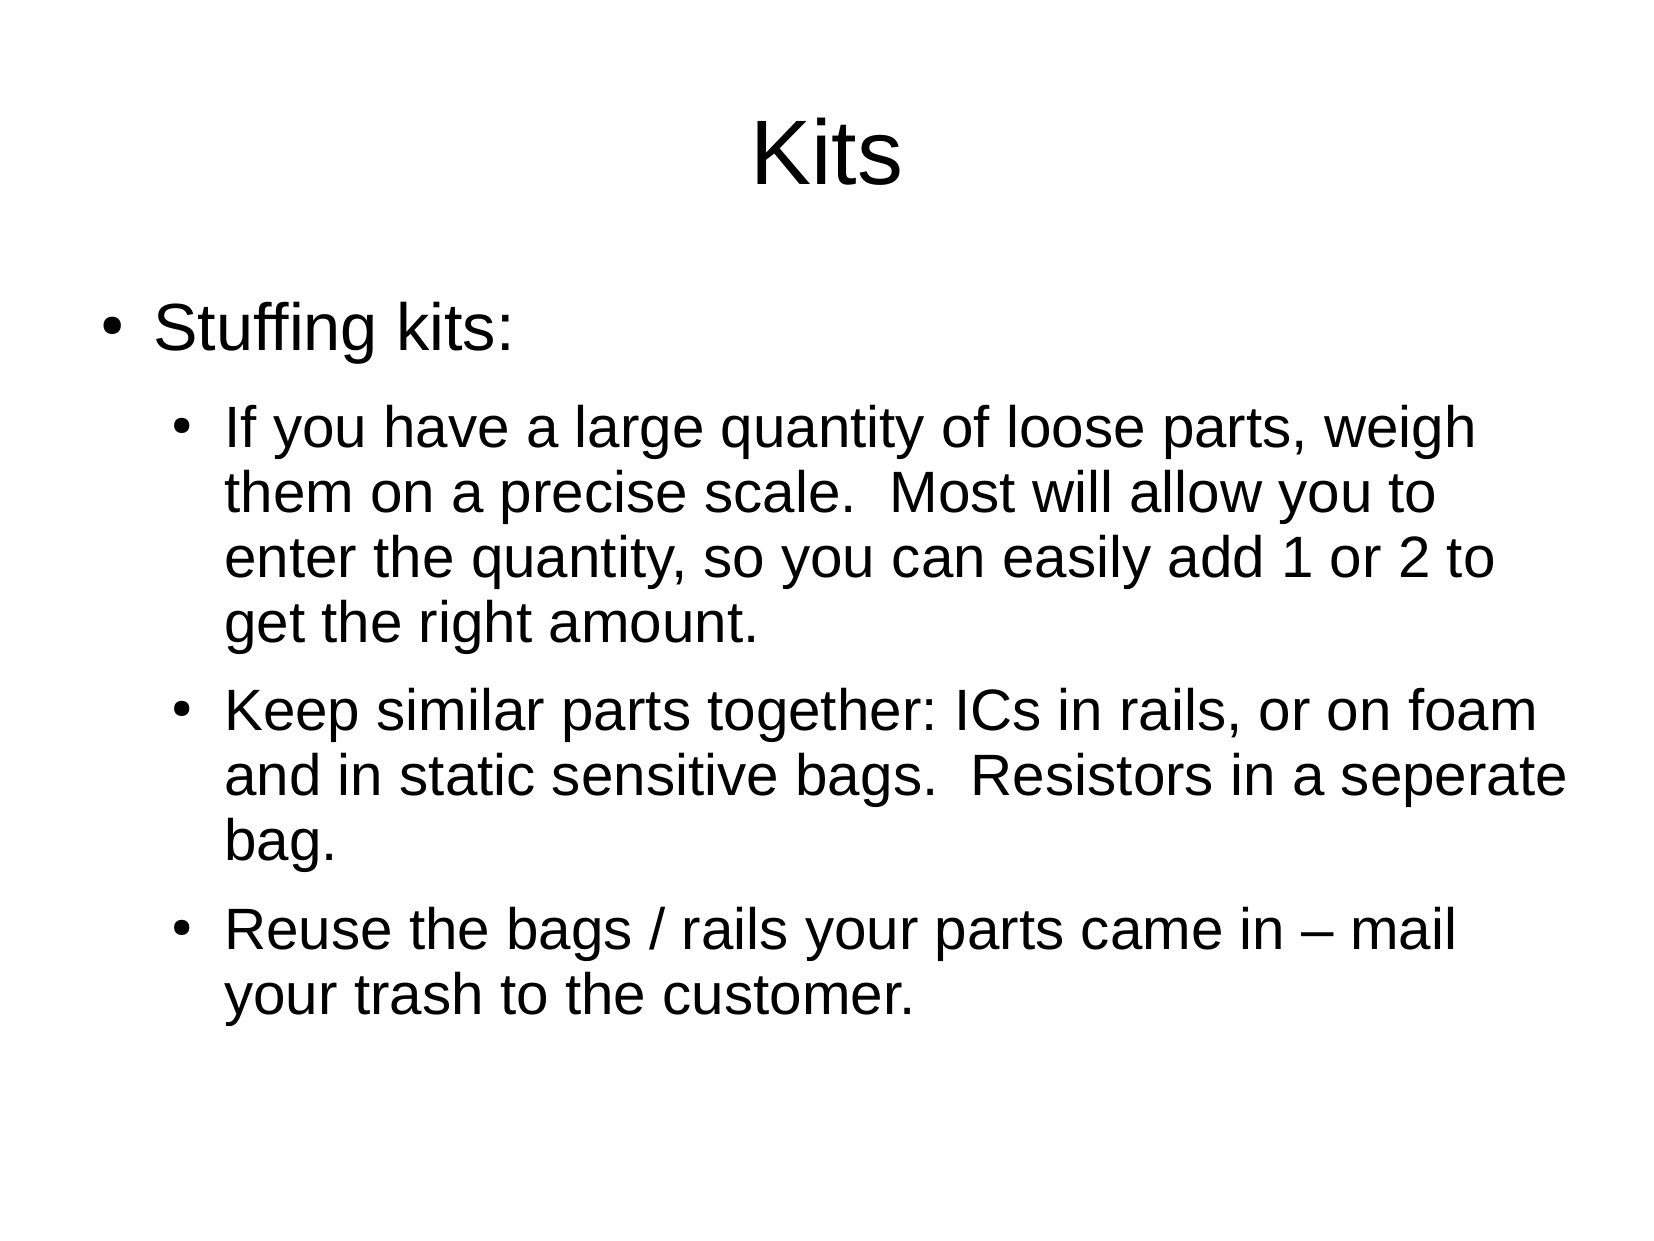

# Kits
Stuffing kits:
If you have a large quantity of loose parts, weigh them on a precise scale. Most will allow you to enter the quantity, so you can easily add 1 or 2 to get the right amount.
Keep similar parts together: ICs in rails, or on foam and in static sensitive bags. Resistors in a seperate bag.
Reuse the bags / rails your parts came in – mail your trash to the customer.